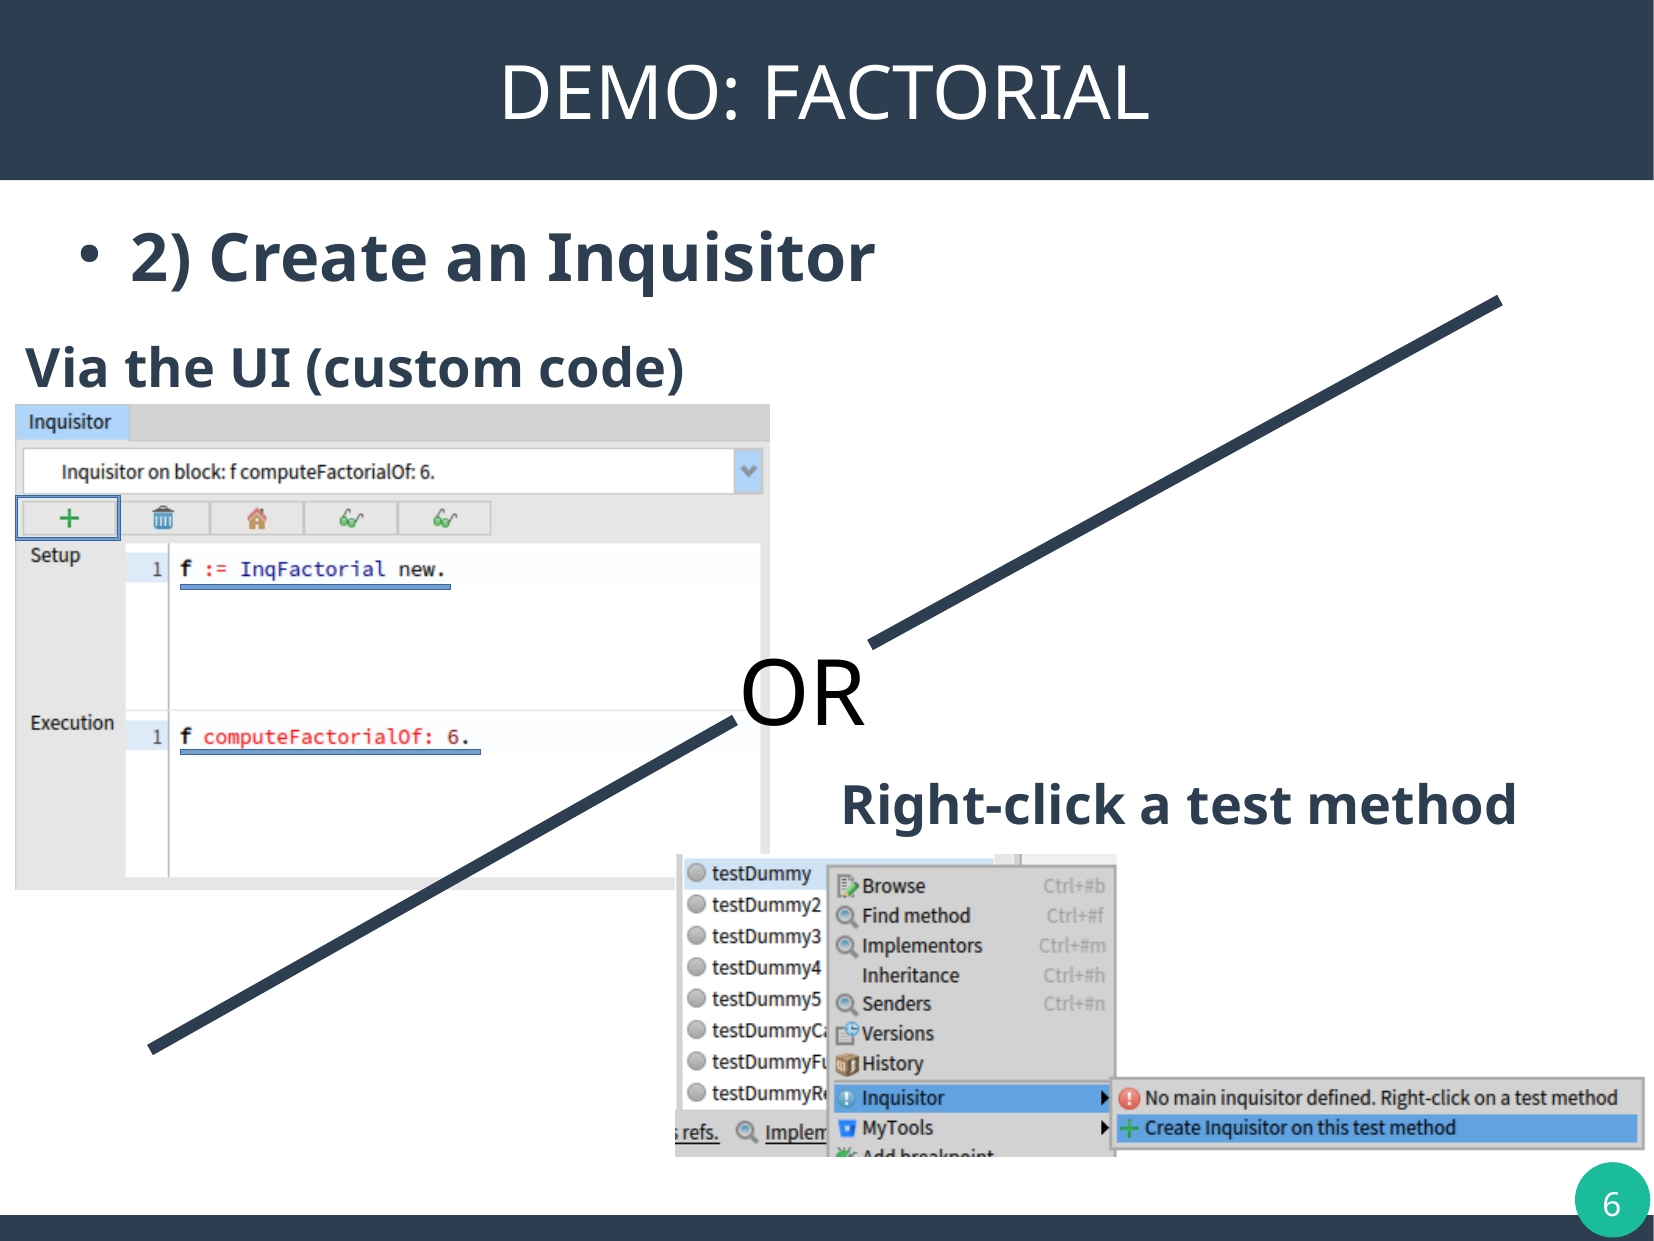

# Demo: Factorial
2) Create an Inquisitor
Via the UI (custom code)
OR
Right-click a test method